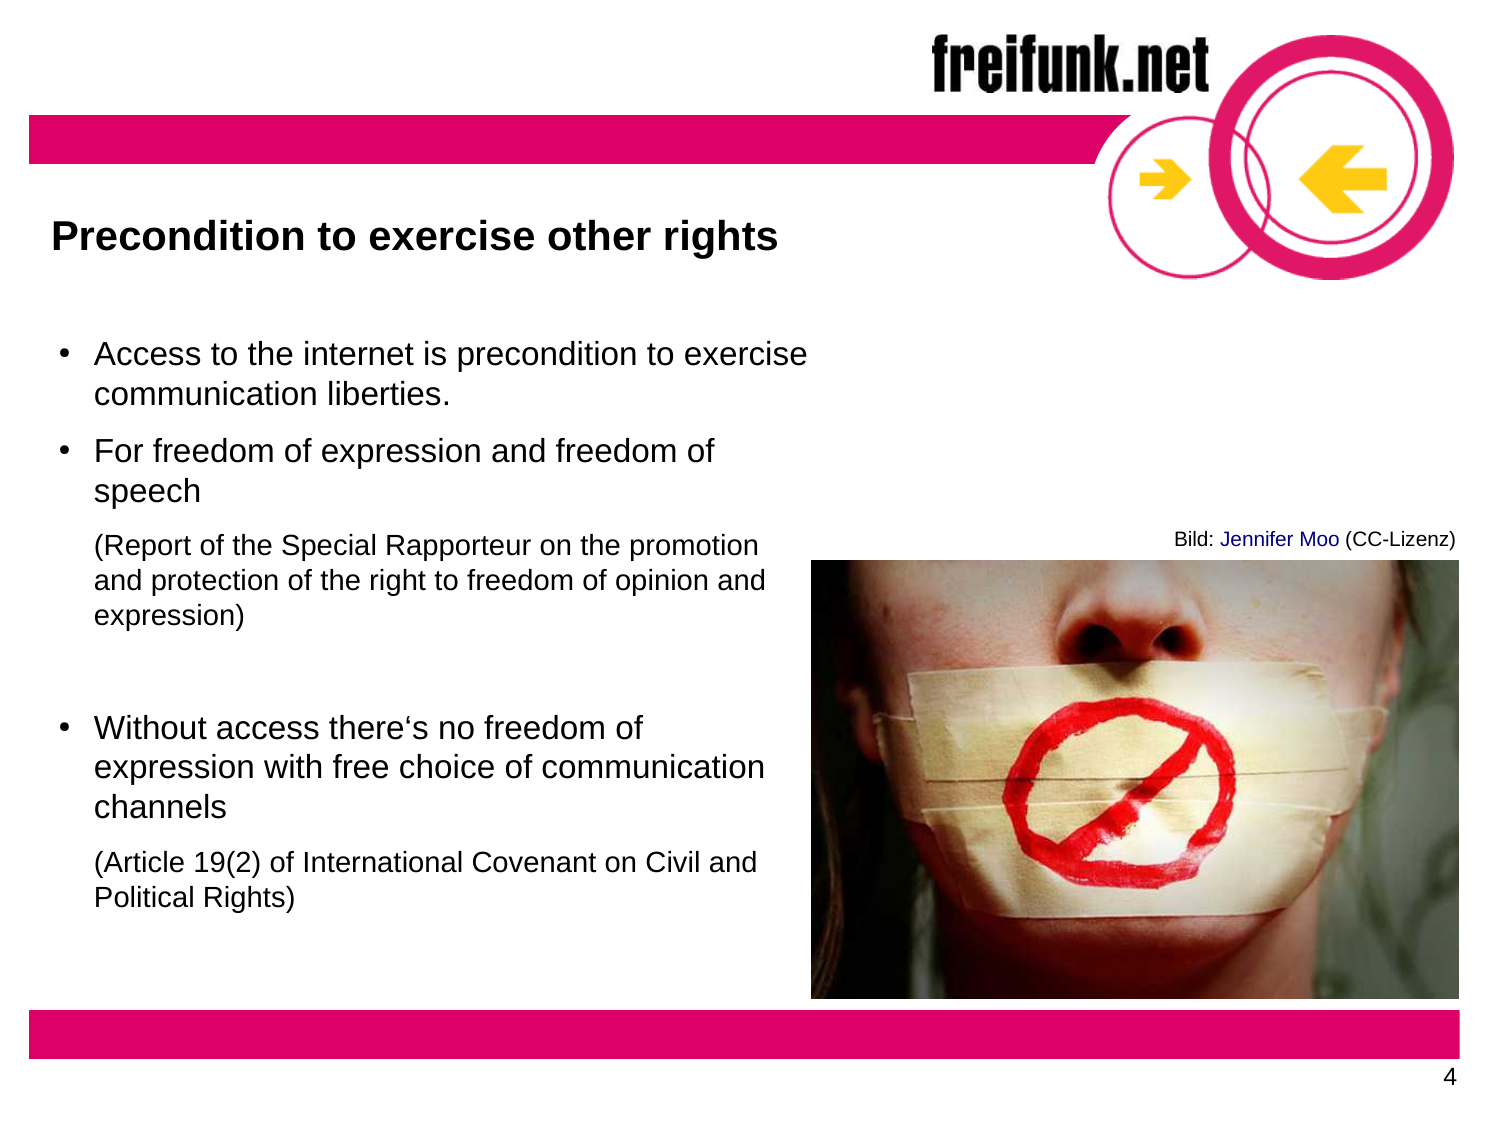

Precondition to exercise other rights
Access to the internet is precondition to exercise communication liberties.
For freedom of expression and freedom of speech
(Report of the Special Rapporteur on the promotion and protection of the right to freedom of opinion and expression)
Without access there‘s no freedom of expression with free choice of communication channels
(Article 19(2) of International Covenant on Civil and Political Rights)
Bild: Jennifer Moo (CC-Lizenz)
4